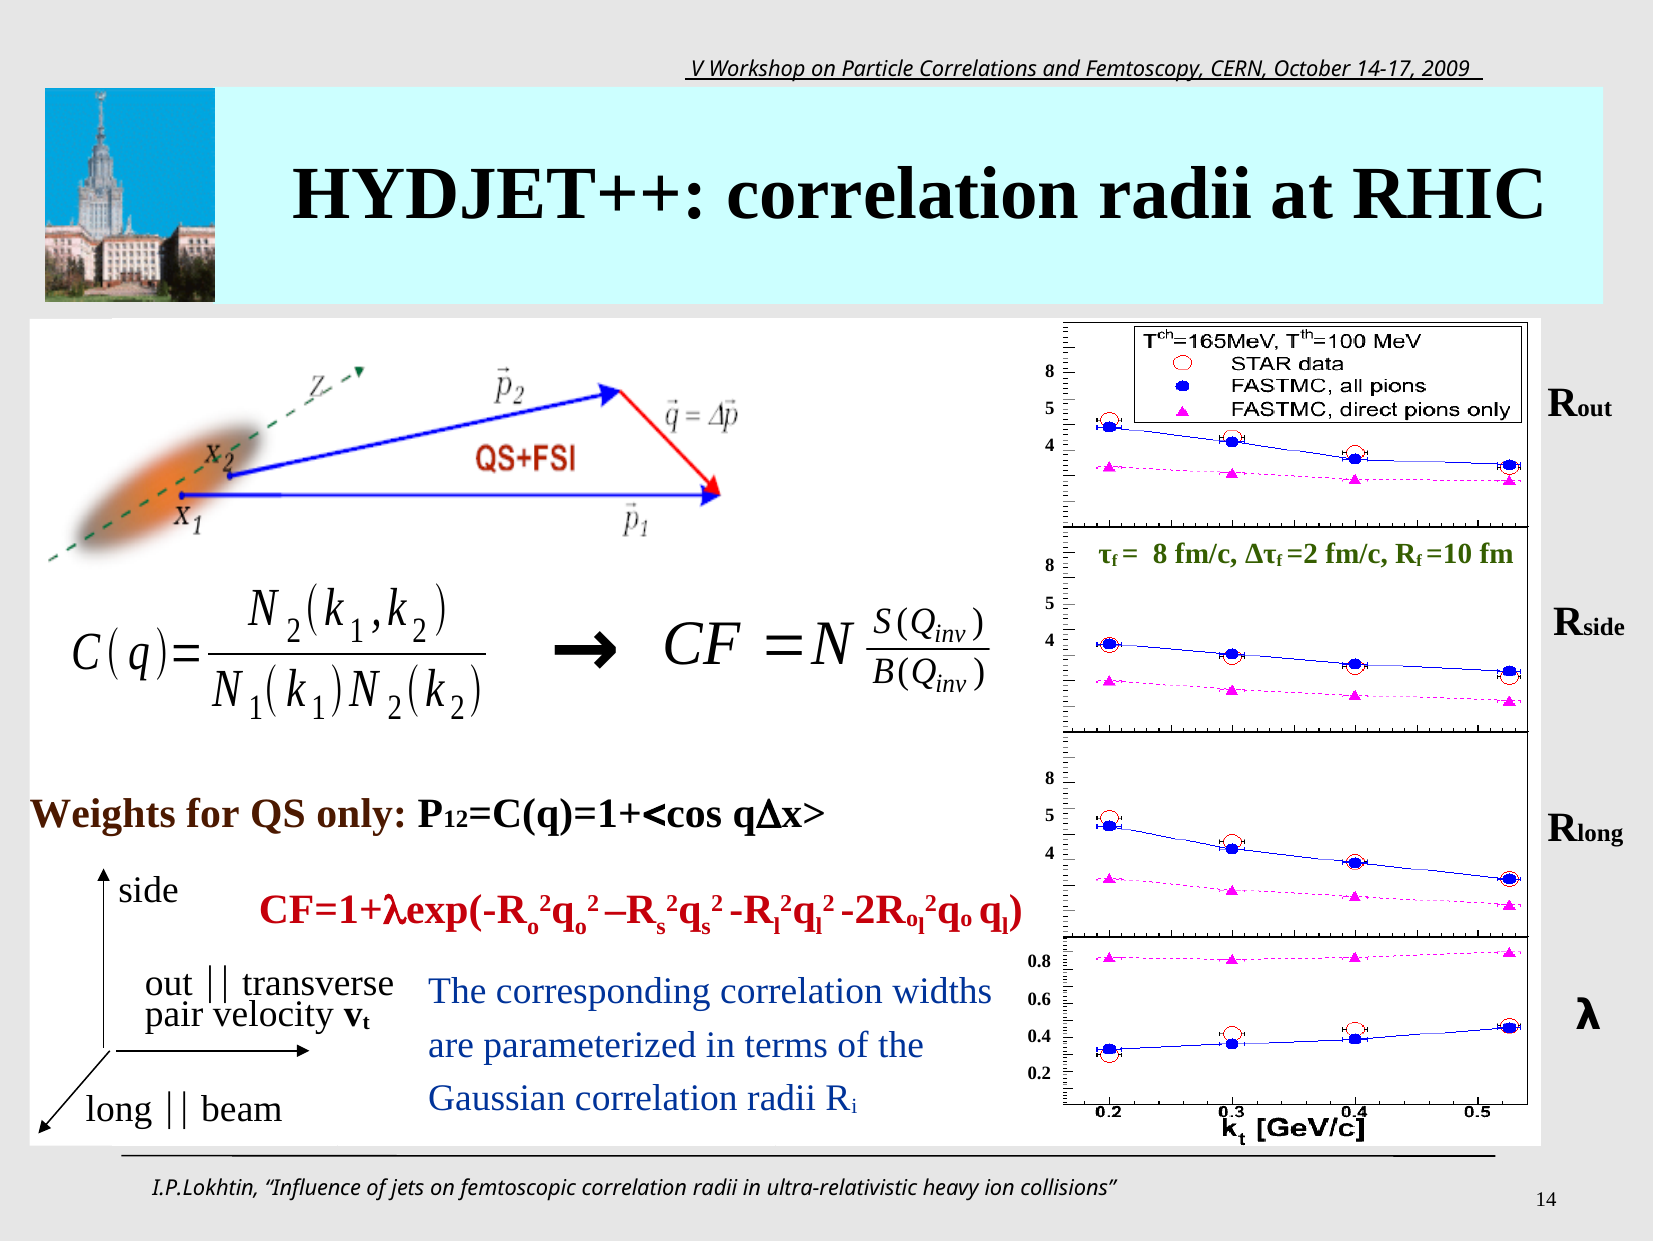

# HYDJET++: correlation radii at RHIC
 →
Weights for QS only: P12=C(q)=1+<cos qx>
8
5
4
Rout
0-5%
τf = 8 fm/c, Δτf =2 fm/c, Rf =10 fm
8
5
4
Rside
8
5
4
Rlong
side
CF=1+exp(-Ro2qo2 –Rs2qs2 -Rl2ql2 -2Rol2qo ql)
The corresponding correlation widths
are parameterized in terms of the
Gaussian correlation radii Ri
0.8
0.6
0.4
0.2
out  transverse
pair velocity vt
λ
long  beam
τf = 8 fm/c, Δτf =2 fm/c, Rf =10 fm